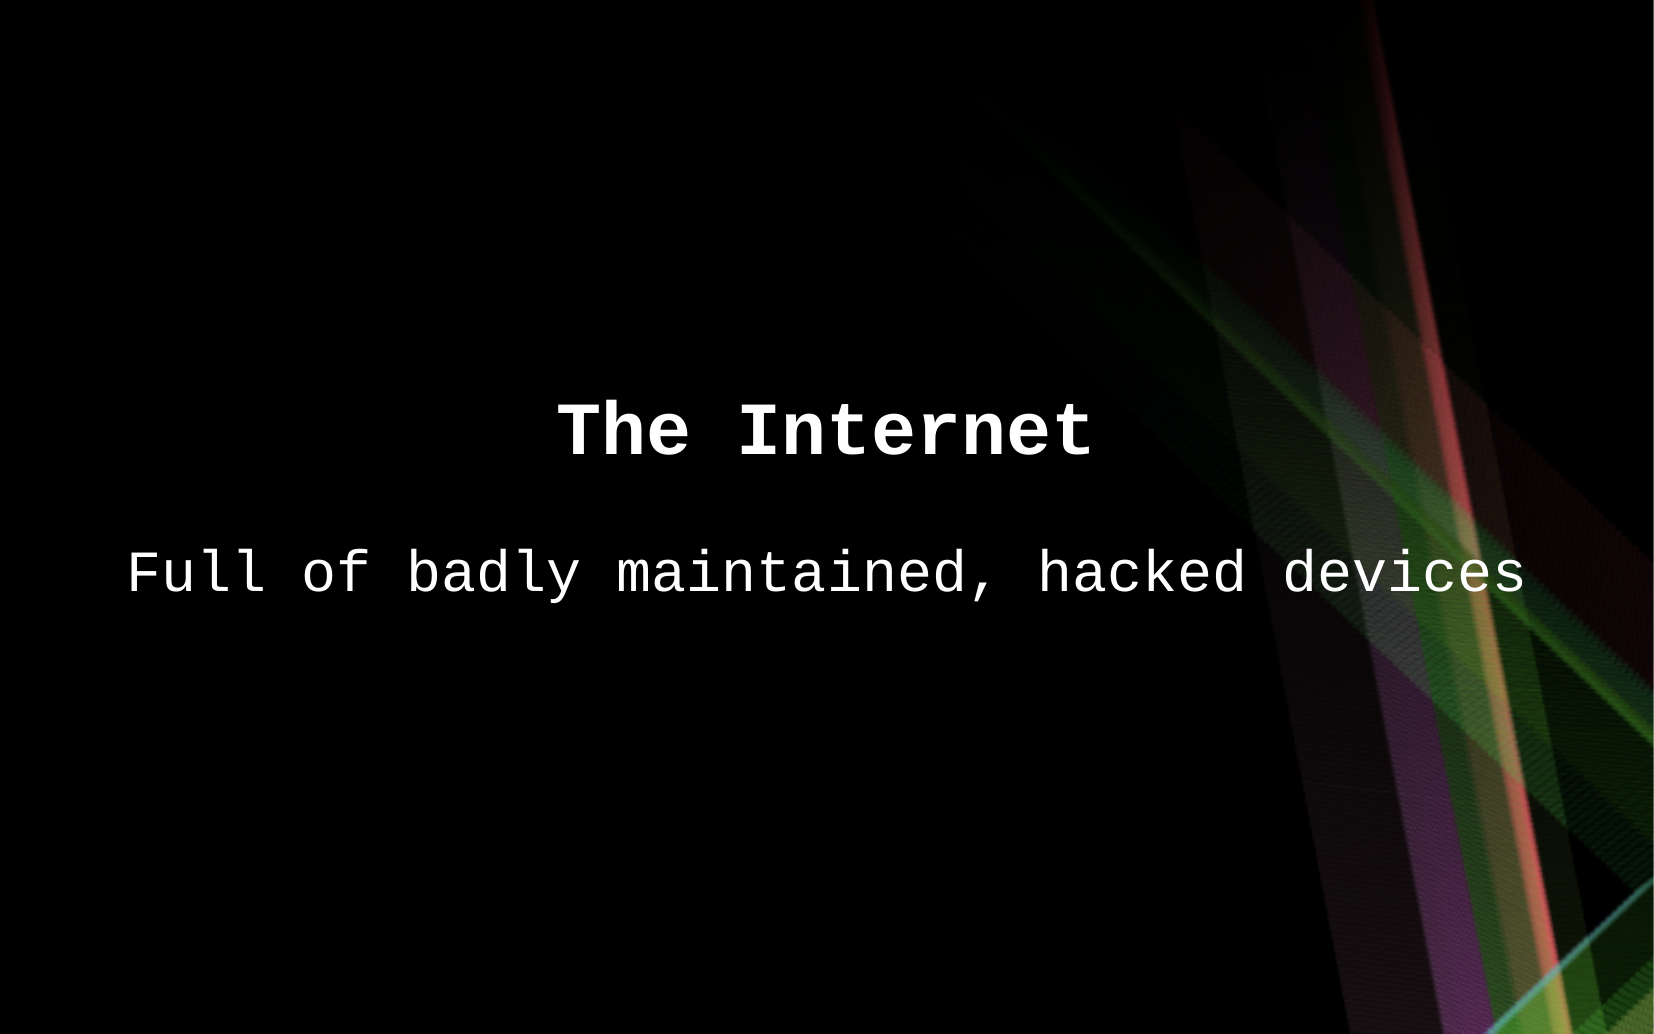

# The Internet
Full of badly maintained, hacked devices